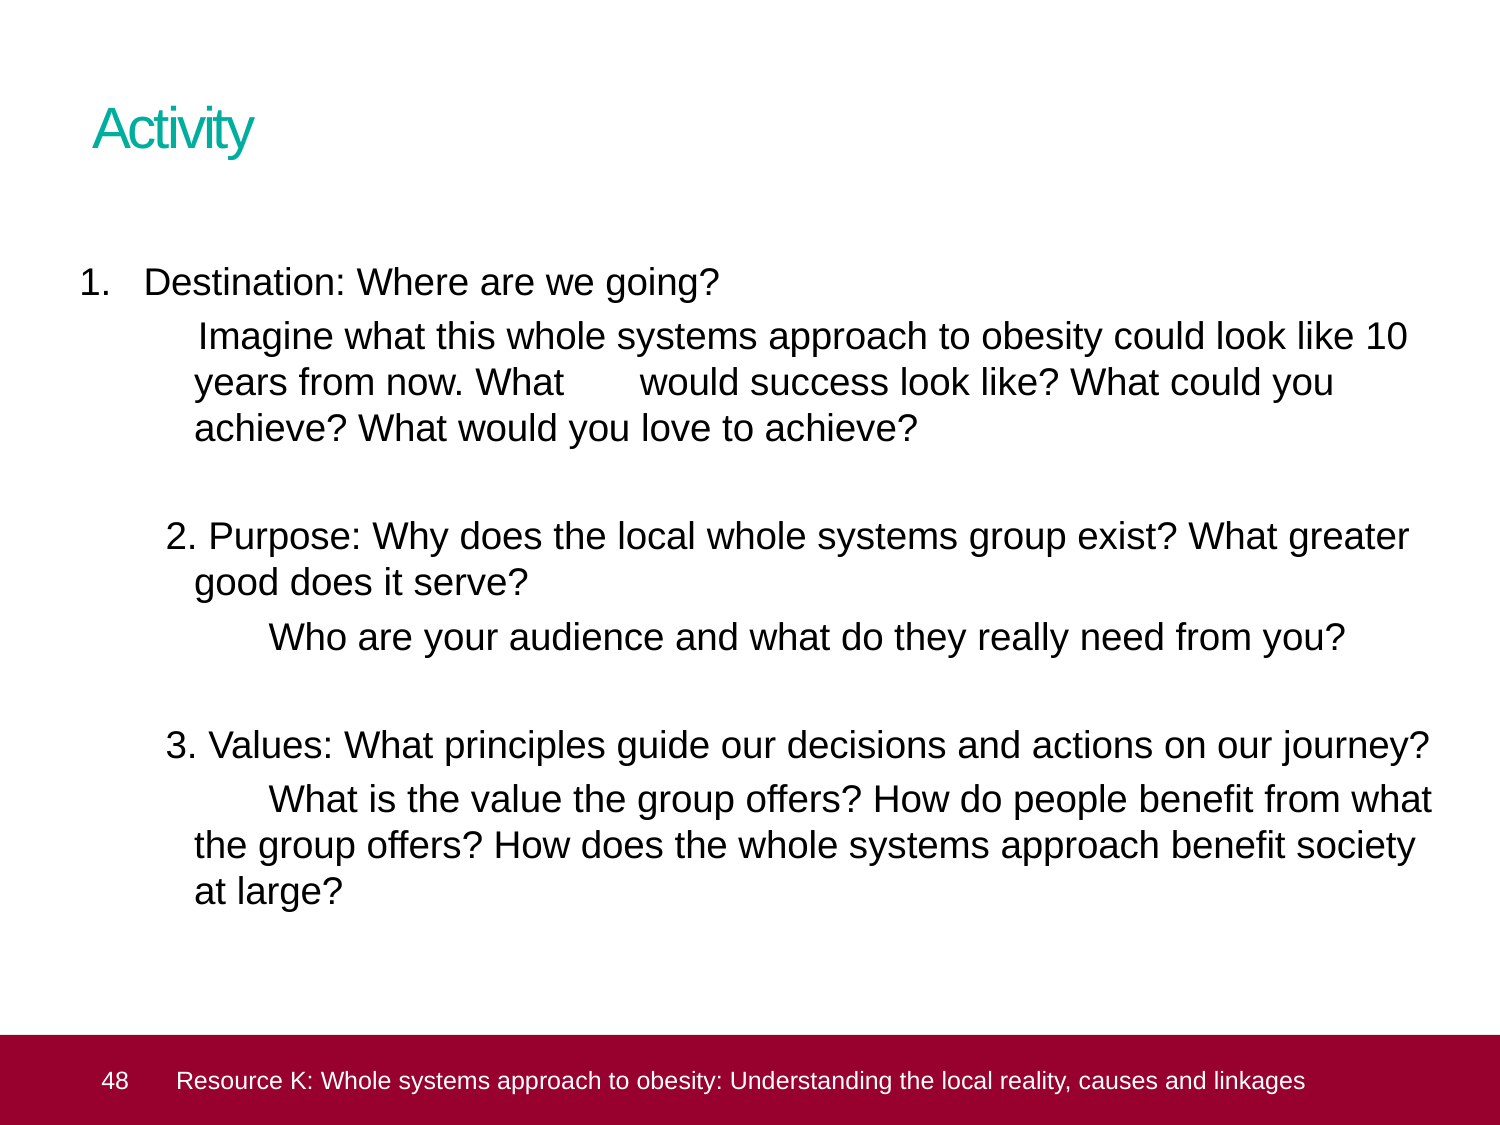

Activity
# 1. Destination: Where are we going?
 Imagine what this whole systems approach to obesity could look like 10 years from now. What 	would success look like? What could you achieve? What would you love to achieve?
2. Purpose: Why does the local whole systems group exist? What greater good does it serve?
	Who are your audience and what do they really need from you?
3. Values: What principles guide our decisions and actions on our journey?
	What is the value the group offers? How do people benefit from what the group offers? How does the whole systems approach benefit society at large?
Resource K: Whole systems approach to obesity: Understanding the local reality, causes and linkages